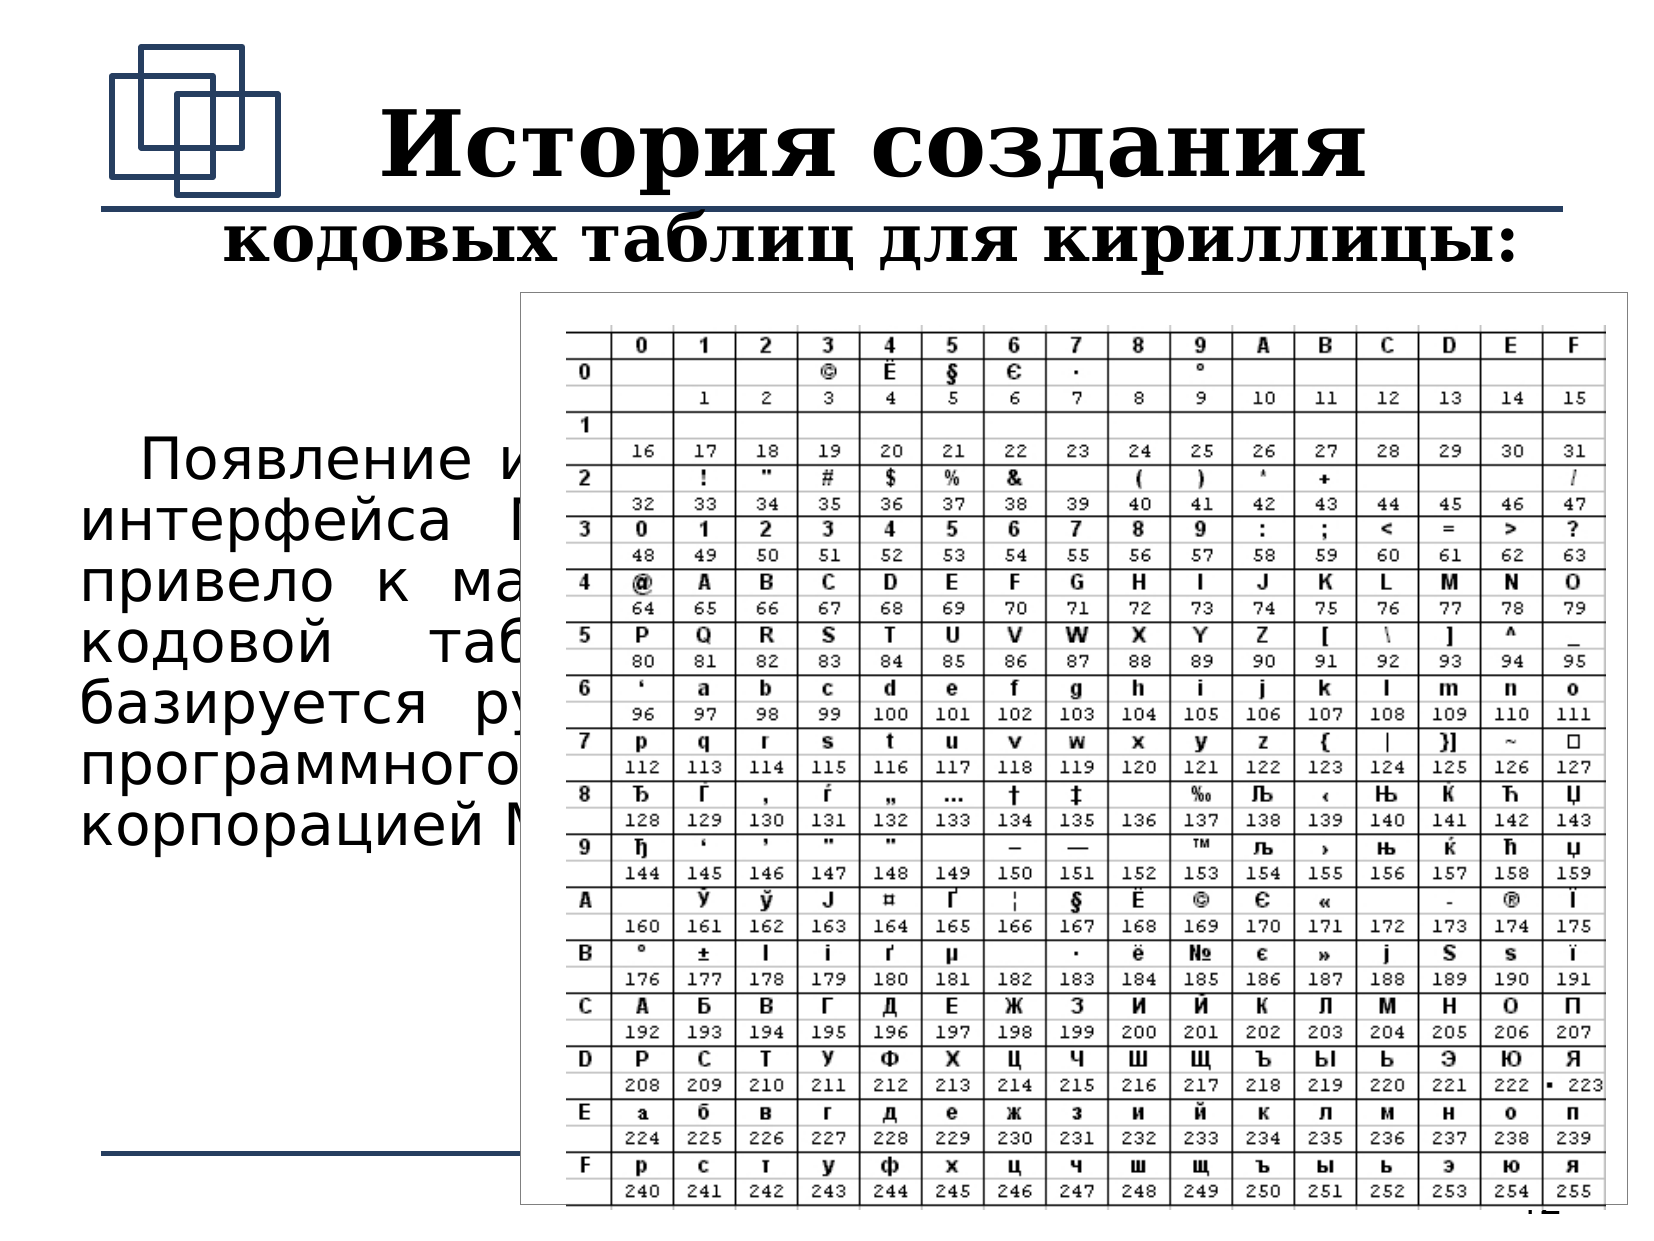

# История создания кодовых таблиц для кириллицы:
Появление и бурное внедрение графического интерфейса MS Windows в начале 90-х гг. привело к массовому распространению новой кодовой таблицы CP-1251, на которой базируется русскоязычная локализация этого программного продукта, используемая корпорацией Microsoft.